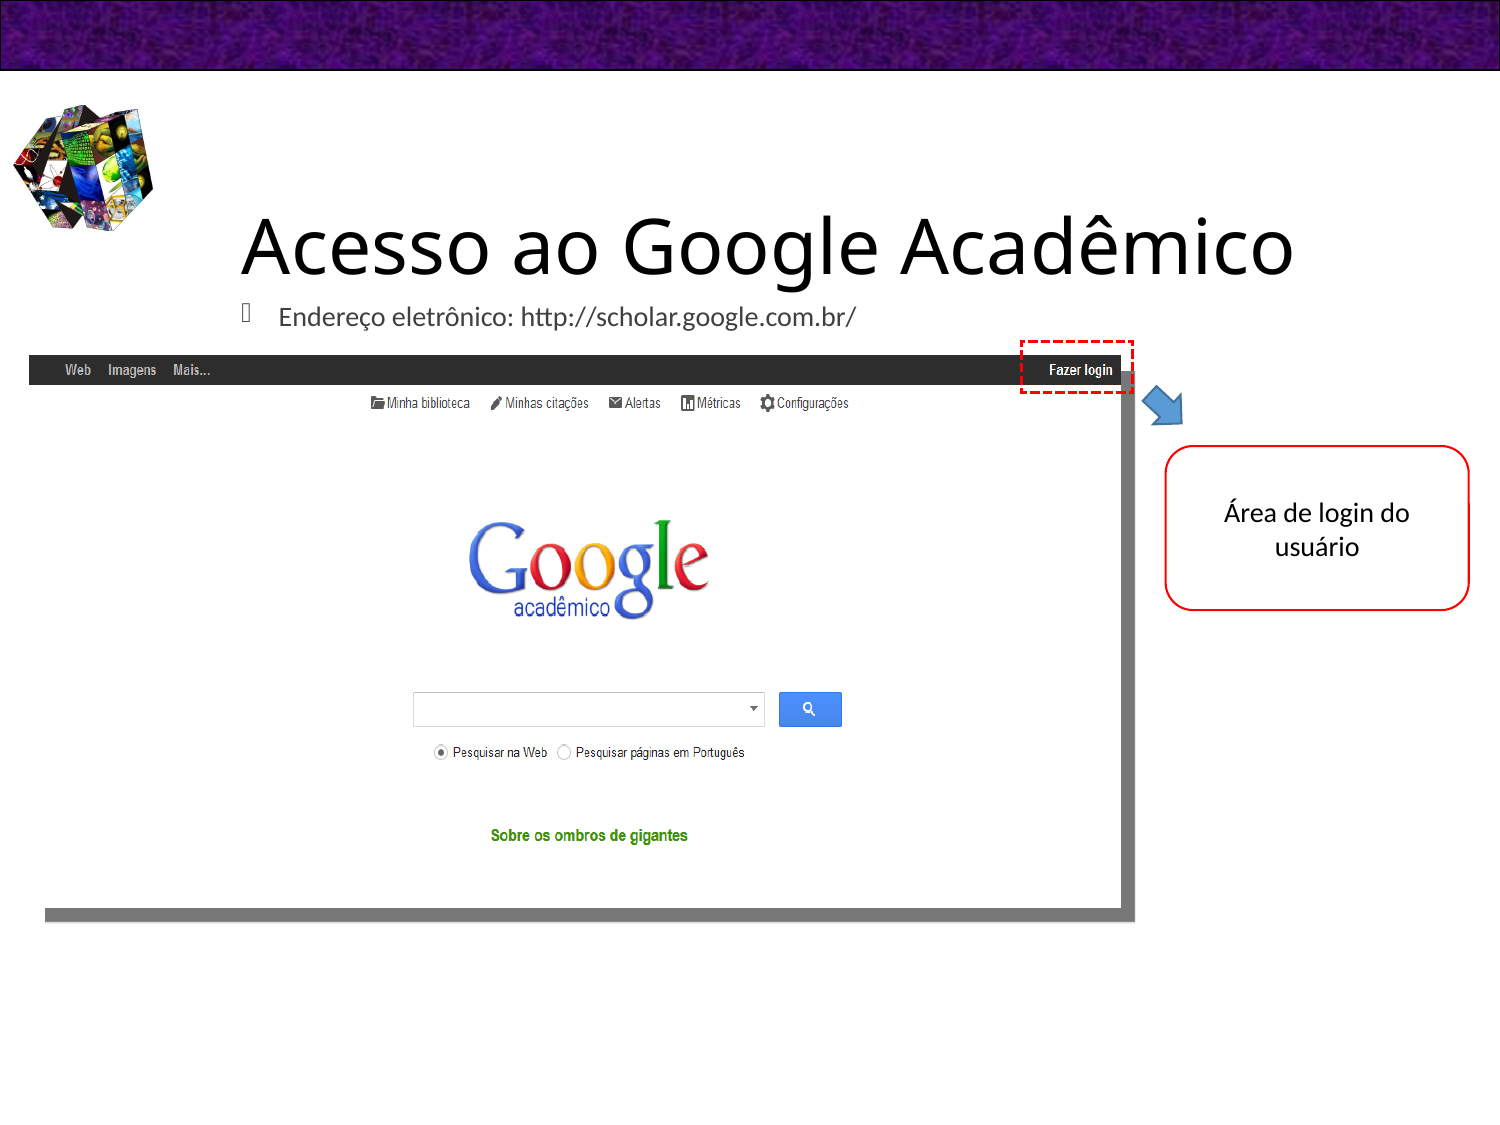

# Acesso ao Google Acadêmico
Endereço eletrônico: http://scholar.google.com.br/
Área de login do usuário